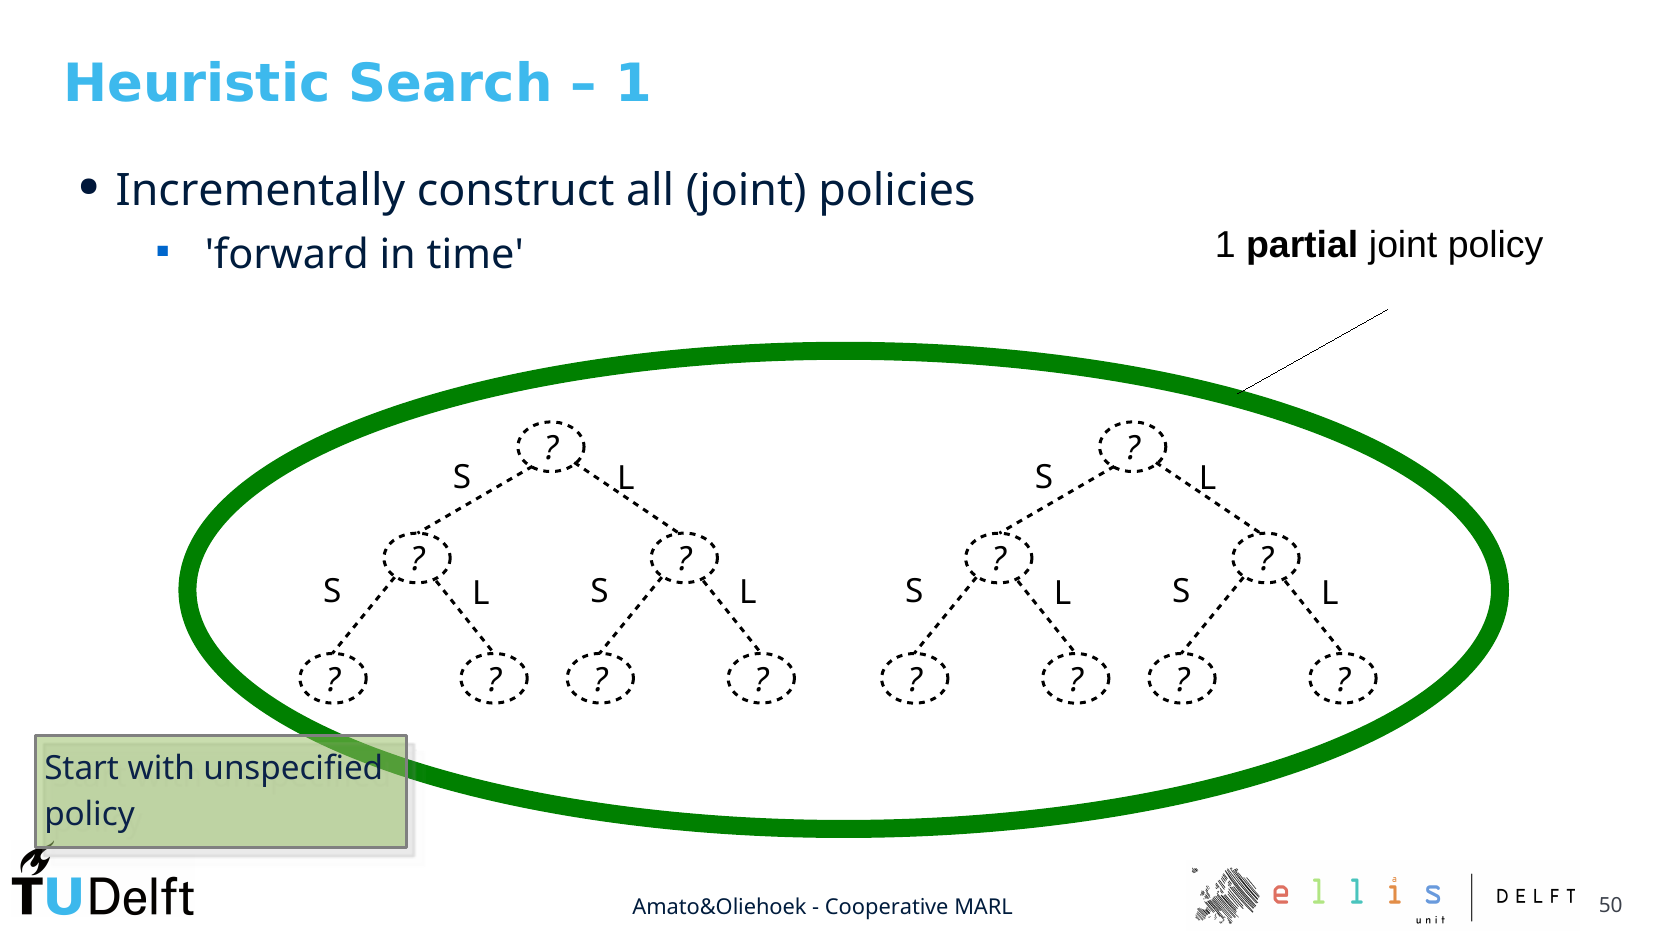

# Heuristic Search – 1
Incrementally construct all (joint) policies
'forward in time'
1 partial joint policy
?
S
L
?
?
S
S
L
L
?
?
?
?
?
S
L
?
?
S
S
L
L
?
?
?
?
Start with unspecified policy
Amato&Oliehoek - Cooperative MARL